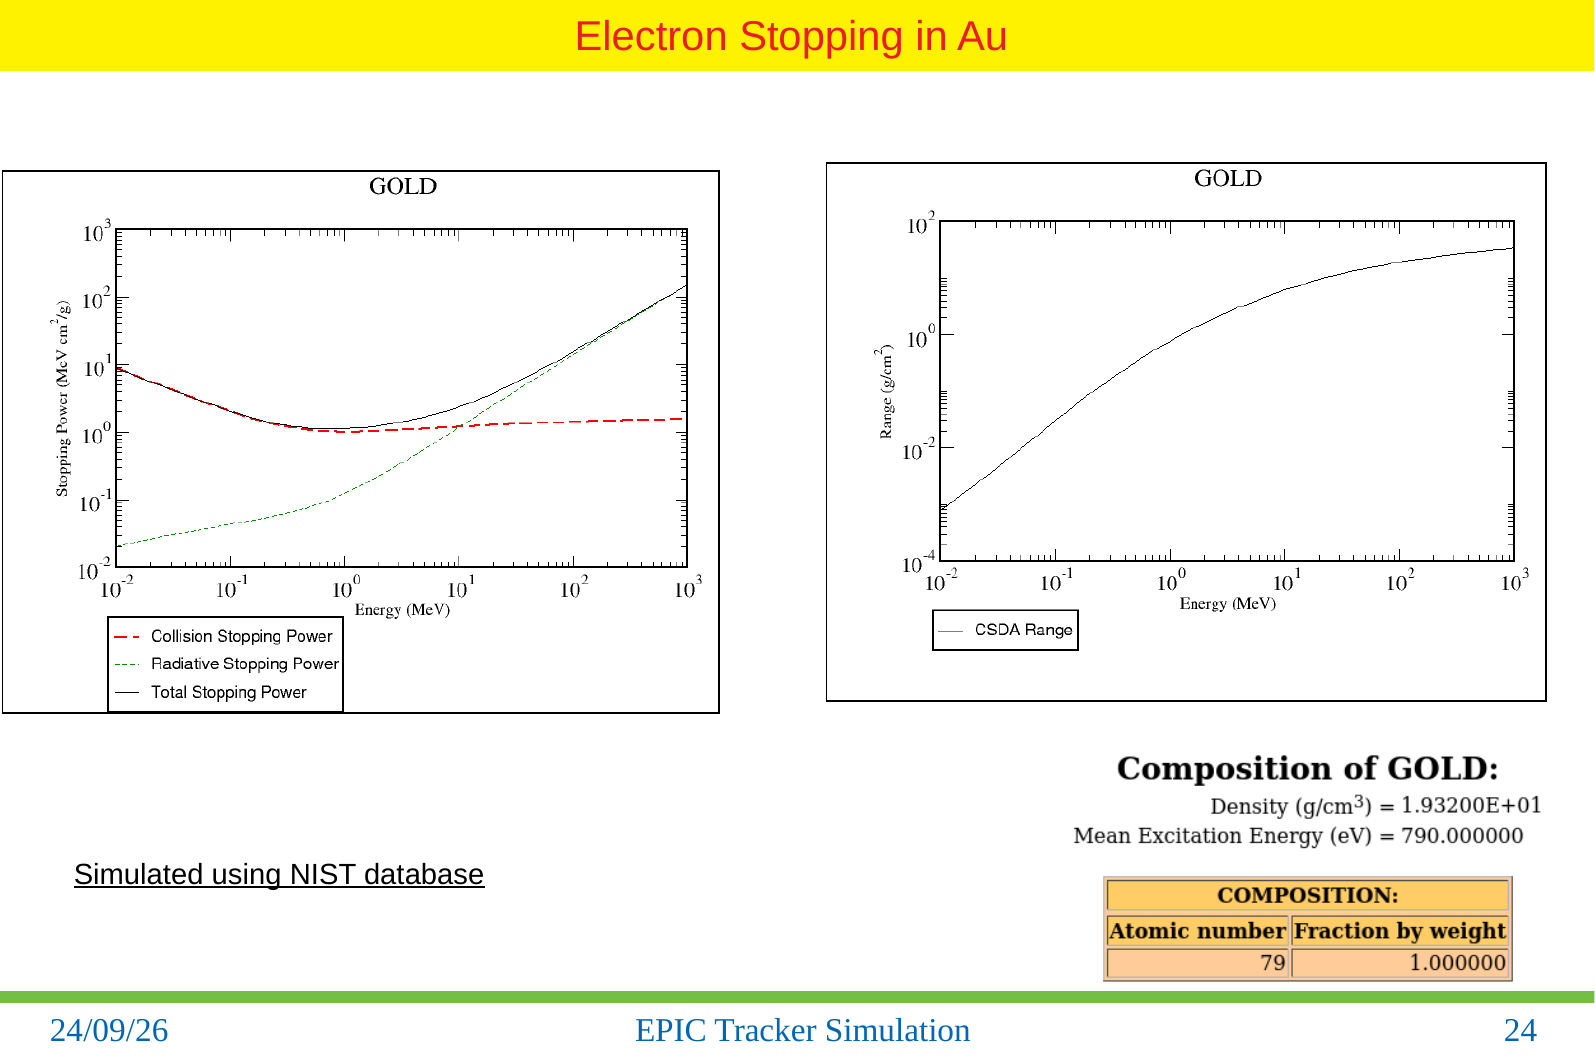

# Electron Stopping in Au
Simulated using NIST database
EPIC Tracker Simulation
24